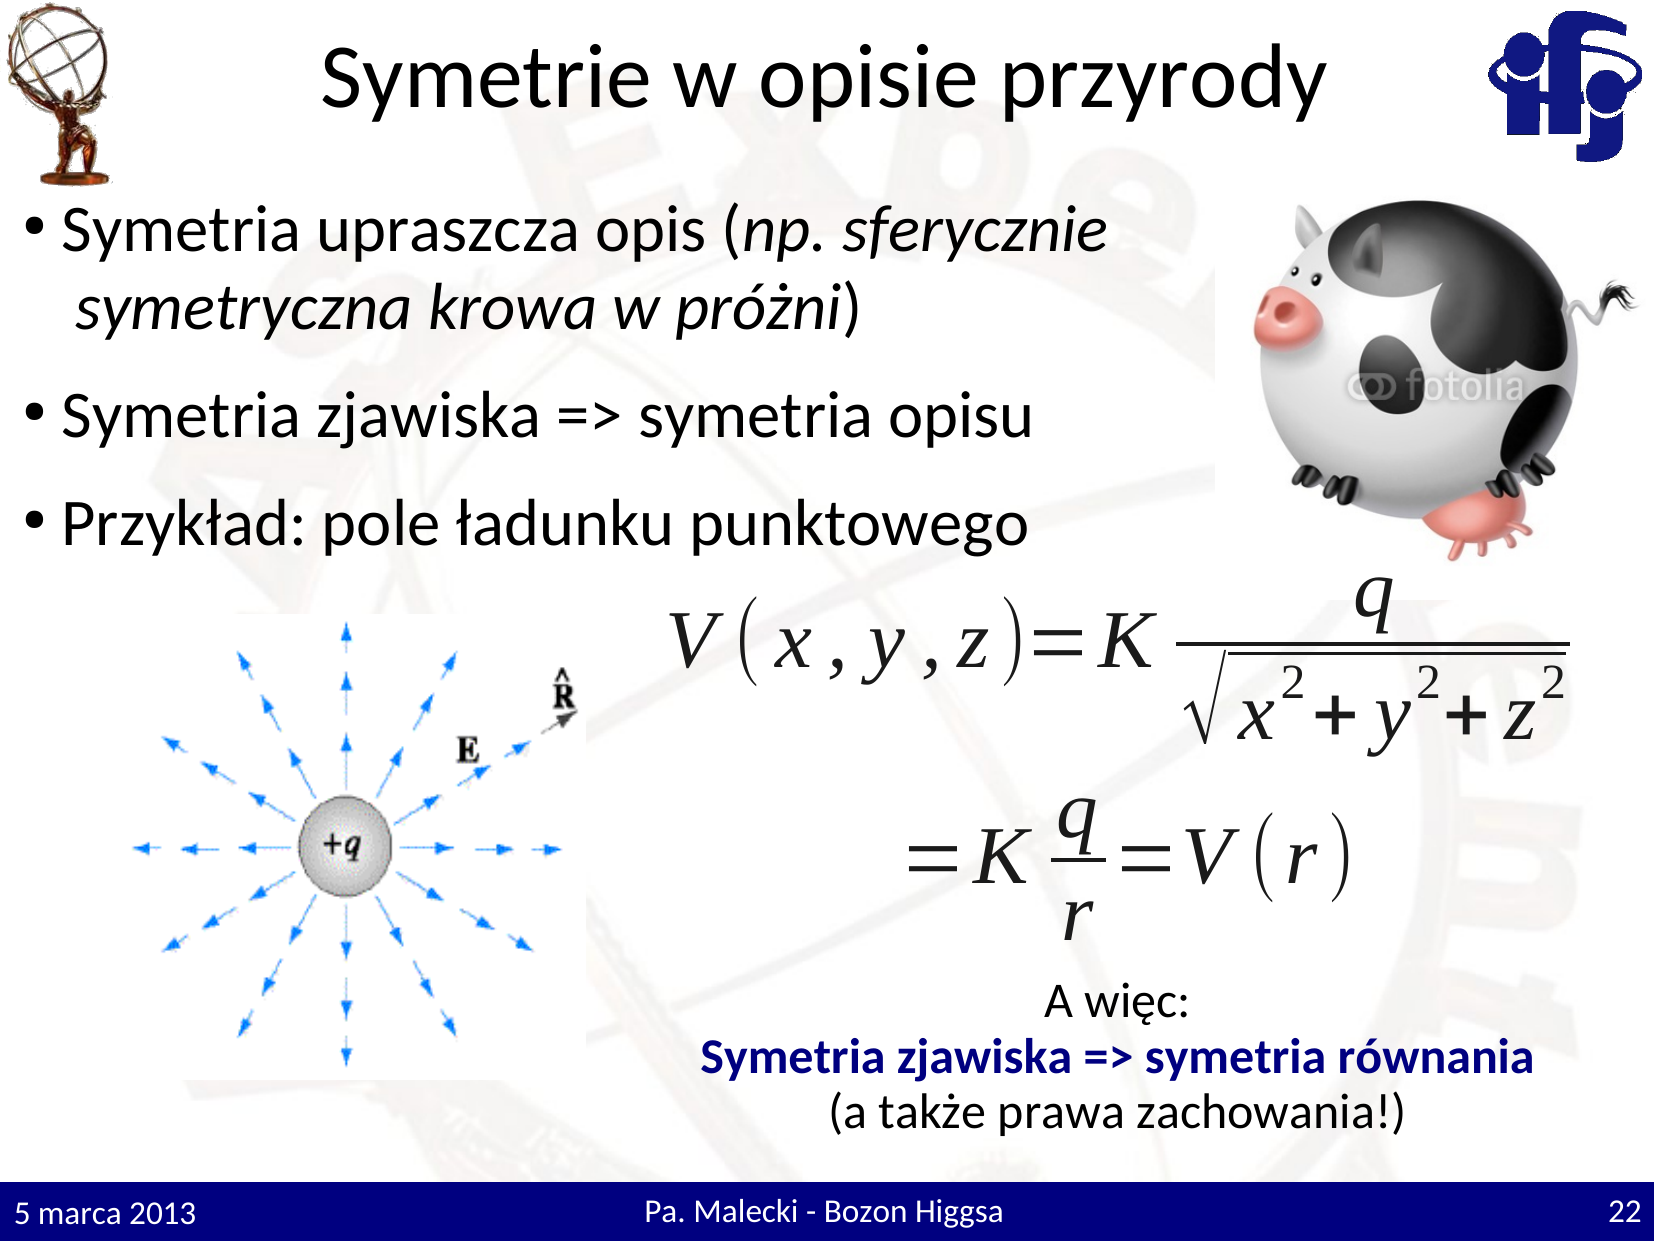

# Symetrie w opisie przyrody
 Symetria upraszcza opis (np. sferycznie symetryczna krowa w próżni)
 Symetria zjawiska => symetria opisu
 Przykład: pole ładunku punktowego
A więc:
Symetria zjawiska => symetria równania
(a także prawa zachowania!)
Pa. Malecki - Bozon Higgsa
22
5 marca 2013